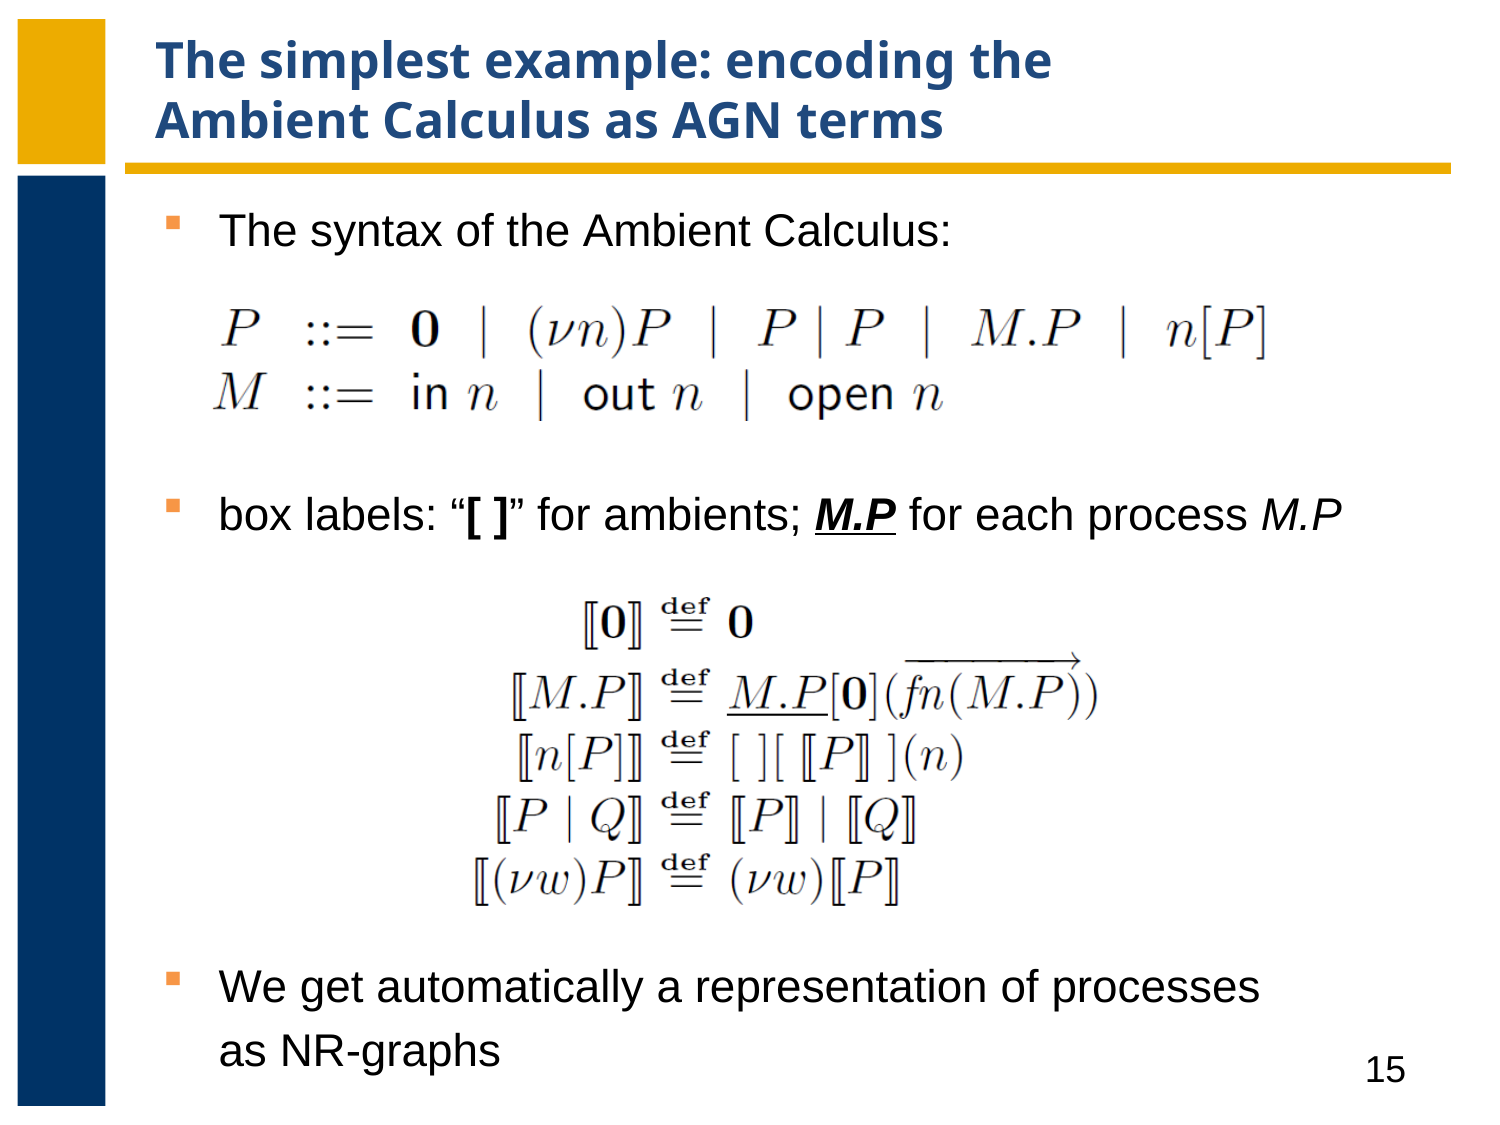

# The simplest example: encoding the Ambient Calculus as AGN terms
The syntax of the Ambient Calculus:
box labels: “[ ]” for ambients; M.P for each process M.P
We get automatically a representation of processes
as NR-graphs
15